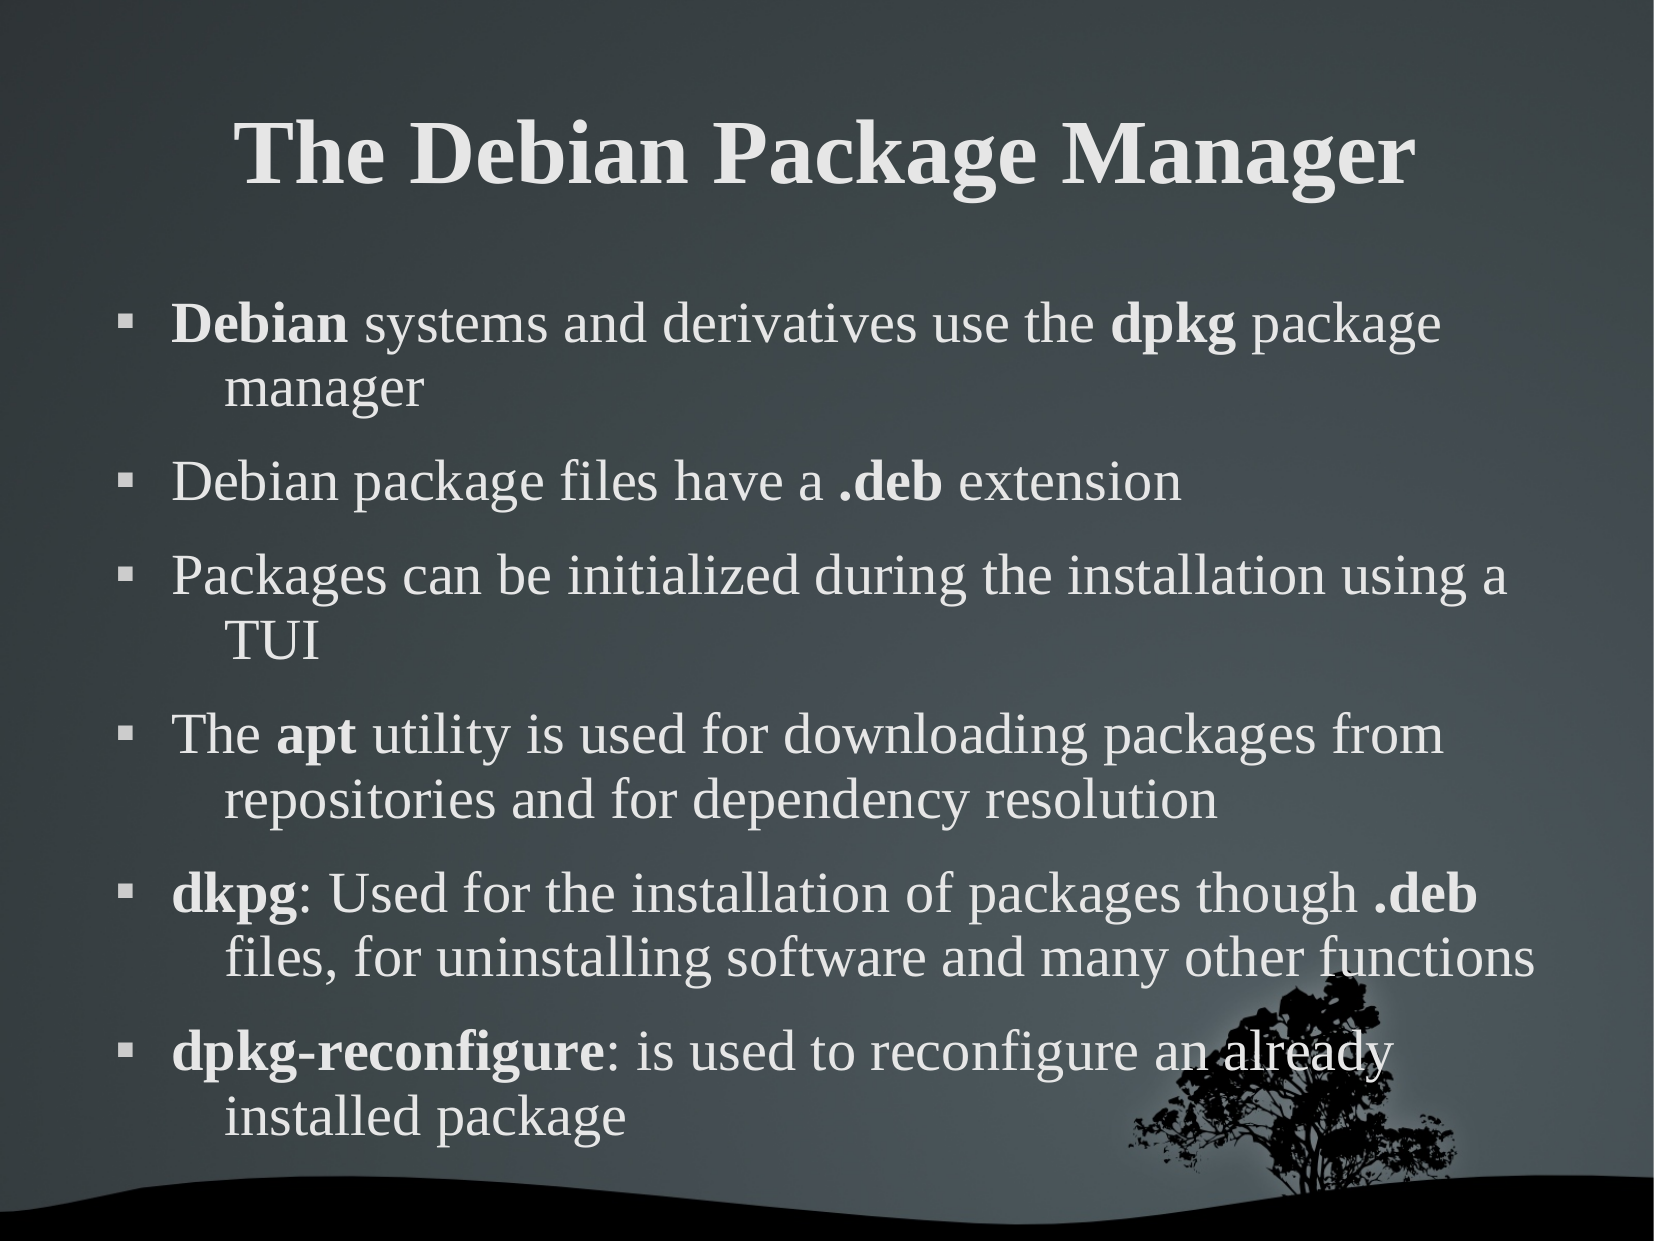

# The Debian Package Manager
Debian systems and derivatives use the dpkg package manager
Debian package files have a .deb extension
Packages can be initialized during the installation using a TUI
The apt utility is used for downloading packages from repositories and for dependency resolution
dkpg: Used for the installation of packages though .deb files, for uninstalling software and many other functions
dpkg-reconfigure: is used to reconfigure an already installed package